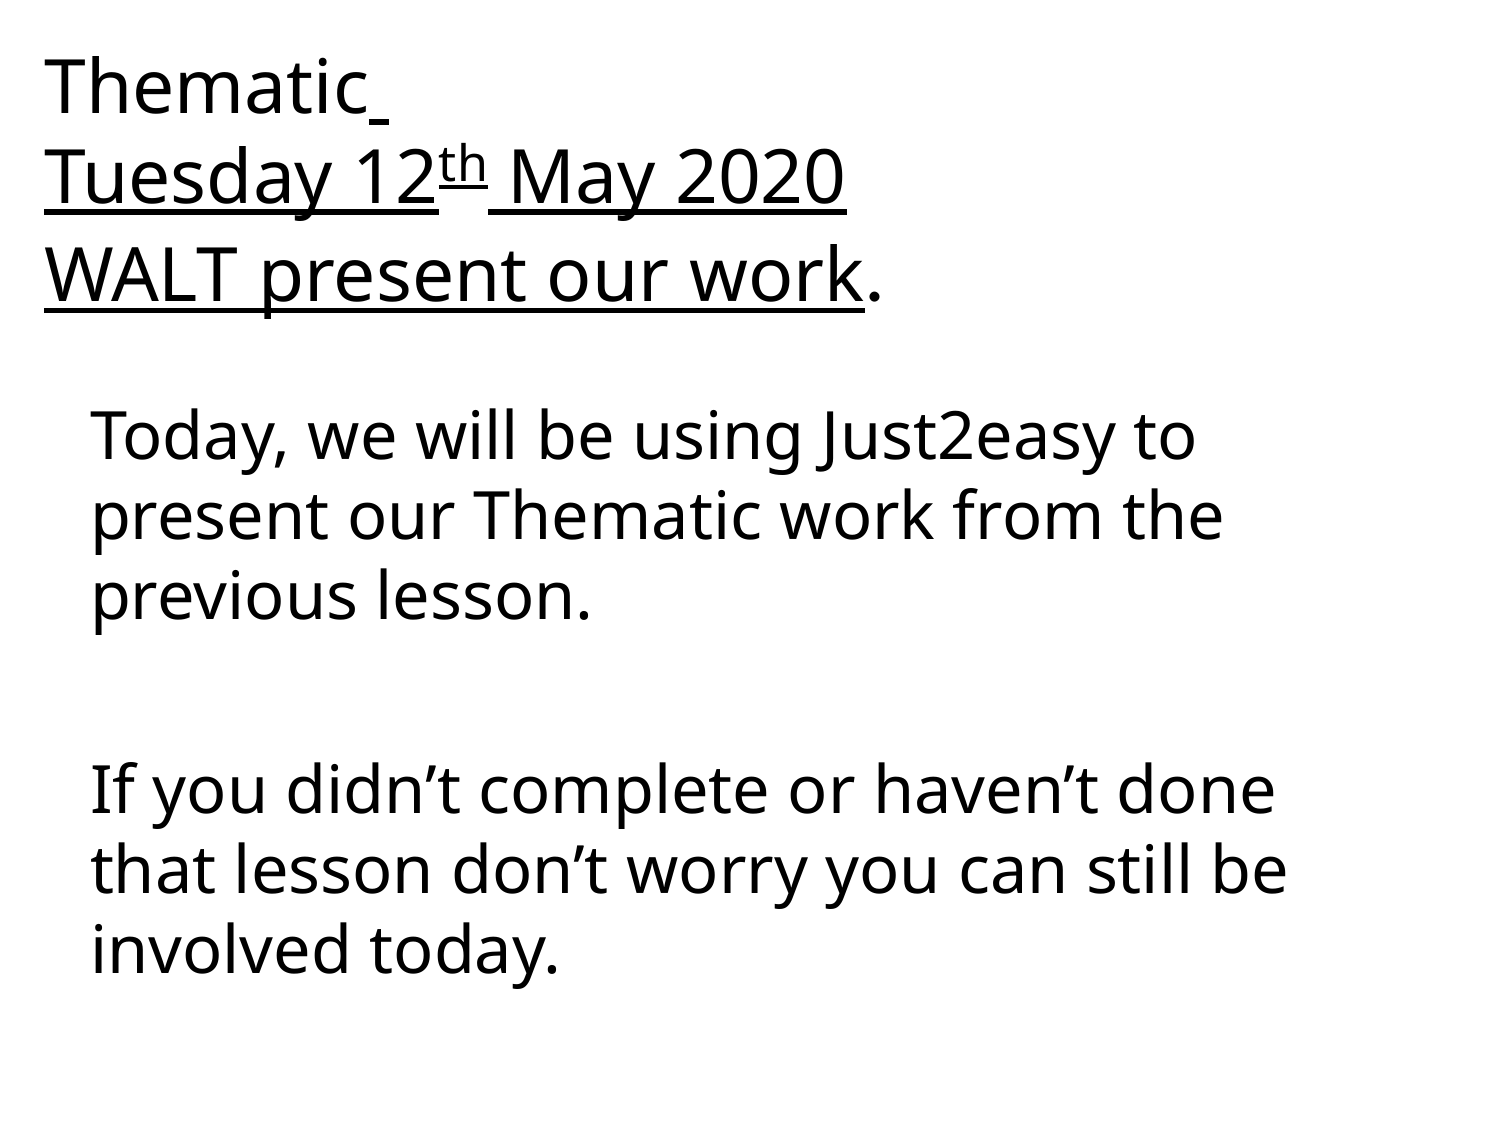

# Thematic Tuesday 12th May 2020 WALT present our work.
Today, we will be using Just2easy to present our Thematic work from the previous lesson.
If you didn’t complete or haven’t done that lesson don’t worry you can still be involved today.